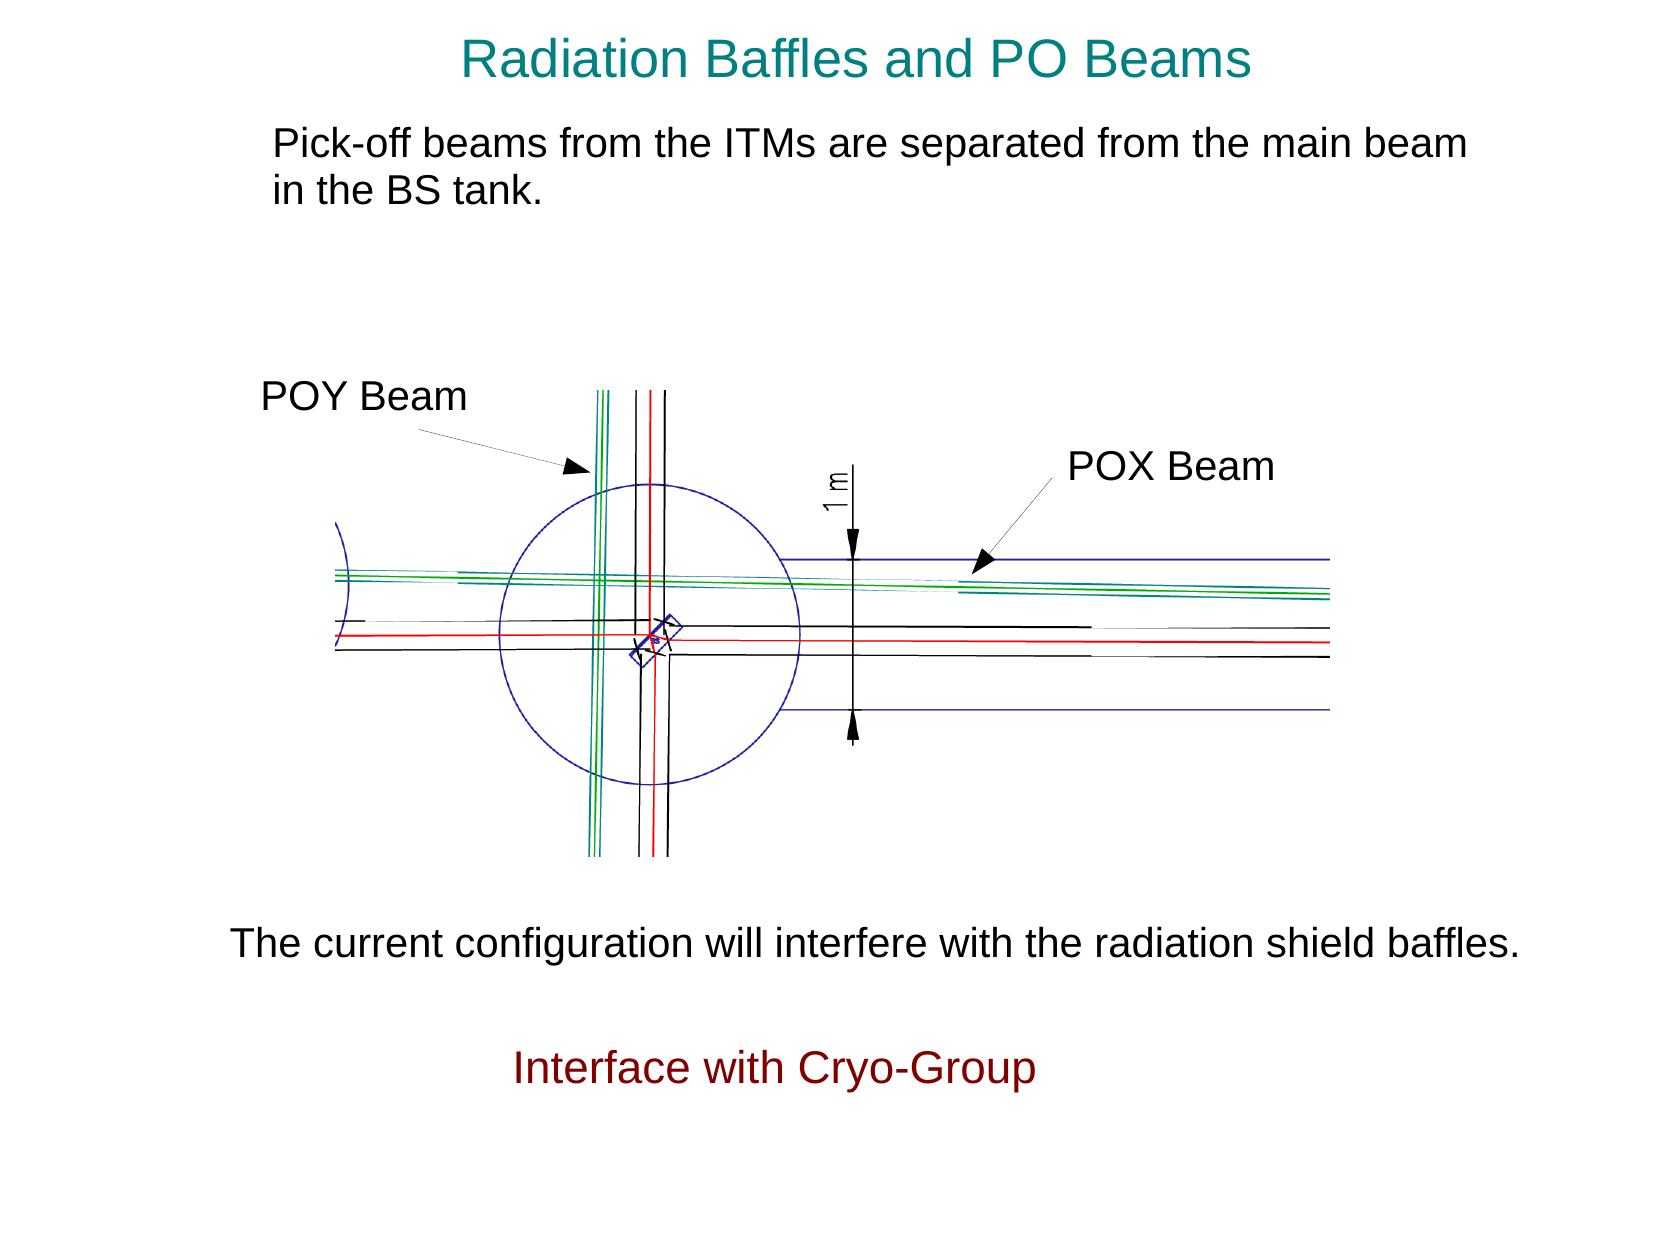

Radiation Baffles and PO Beams
Pick-off beams from the ITMs are separated from the main beam
in the BS tank.
POY Beam
POX Beam
The current configuration will interfere with the radiation shield baffles.
Interface with Cryo-Group